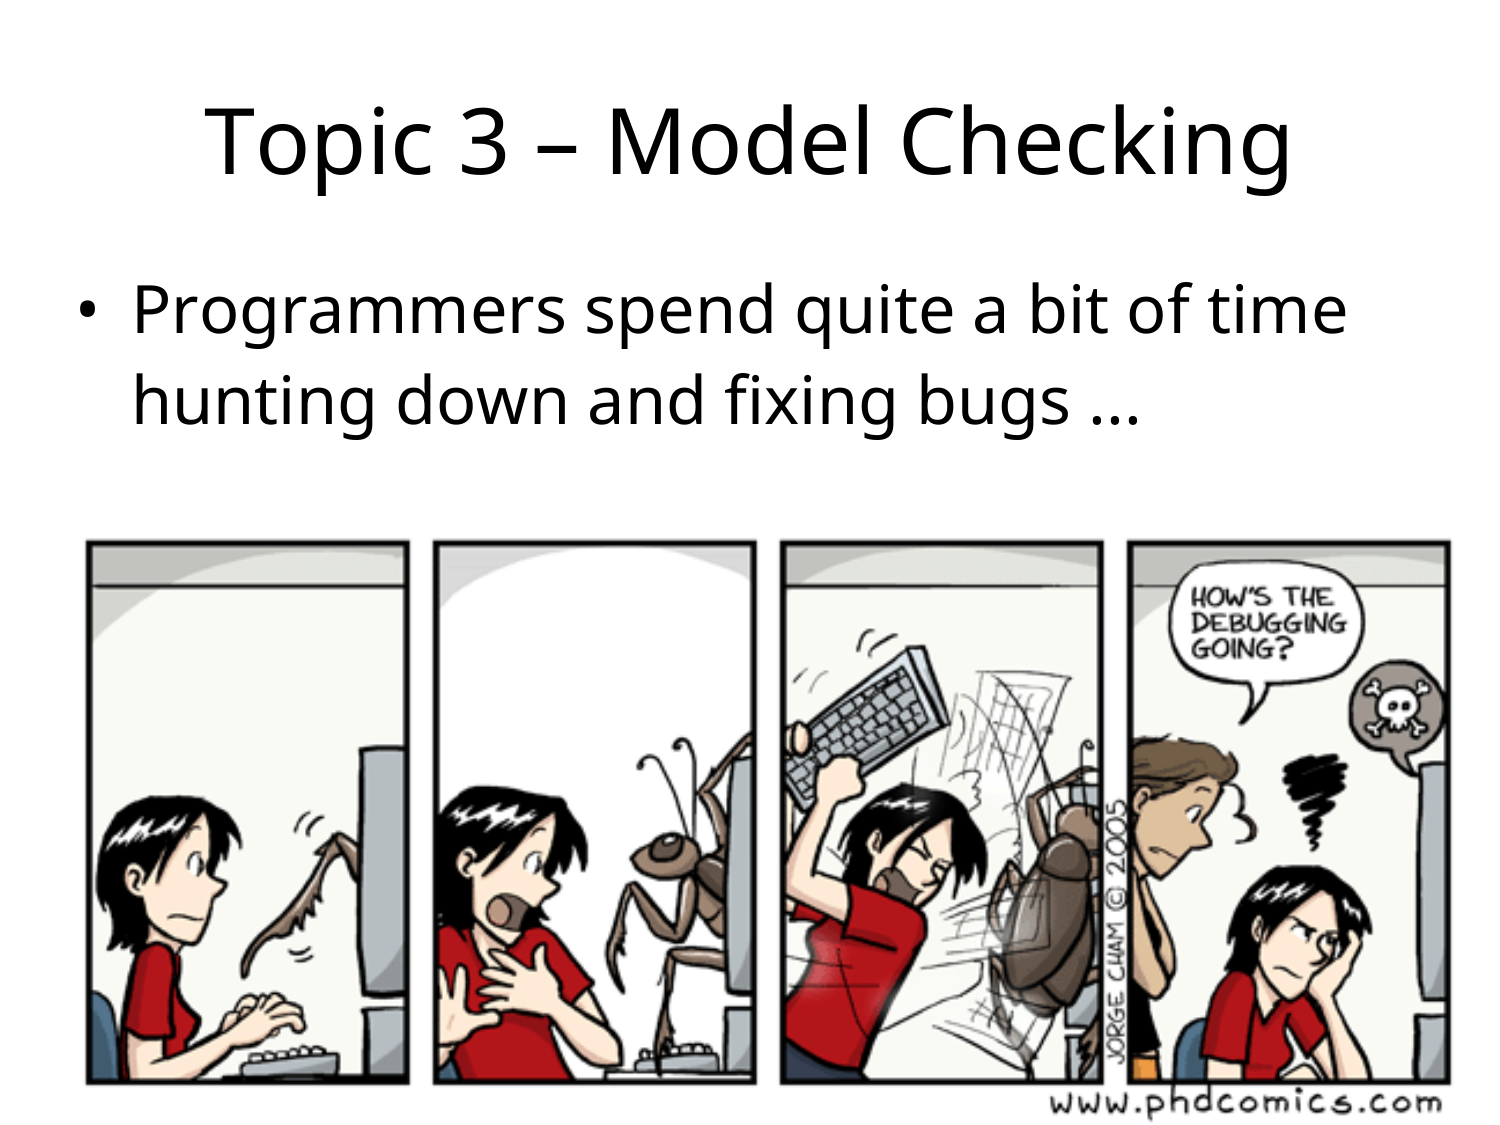

# Topic 3 – Model Checking
Programmers spend quite a bit of time hunting down and fixing bugs ...
29